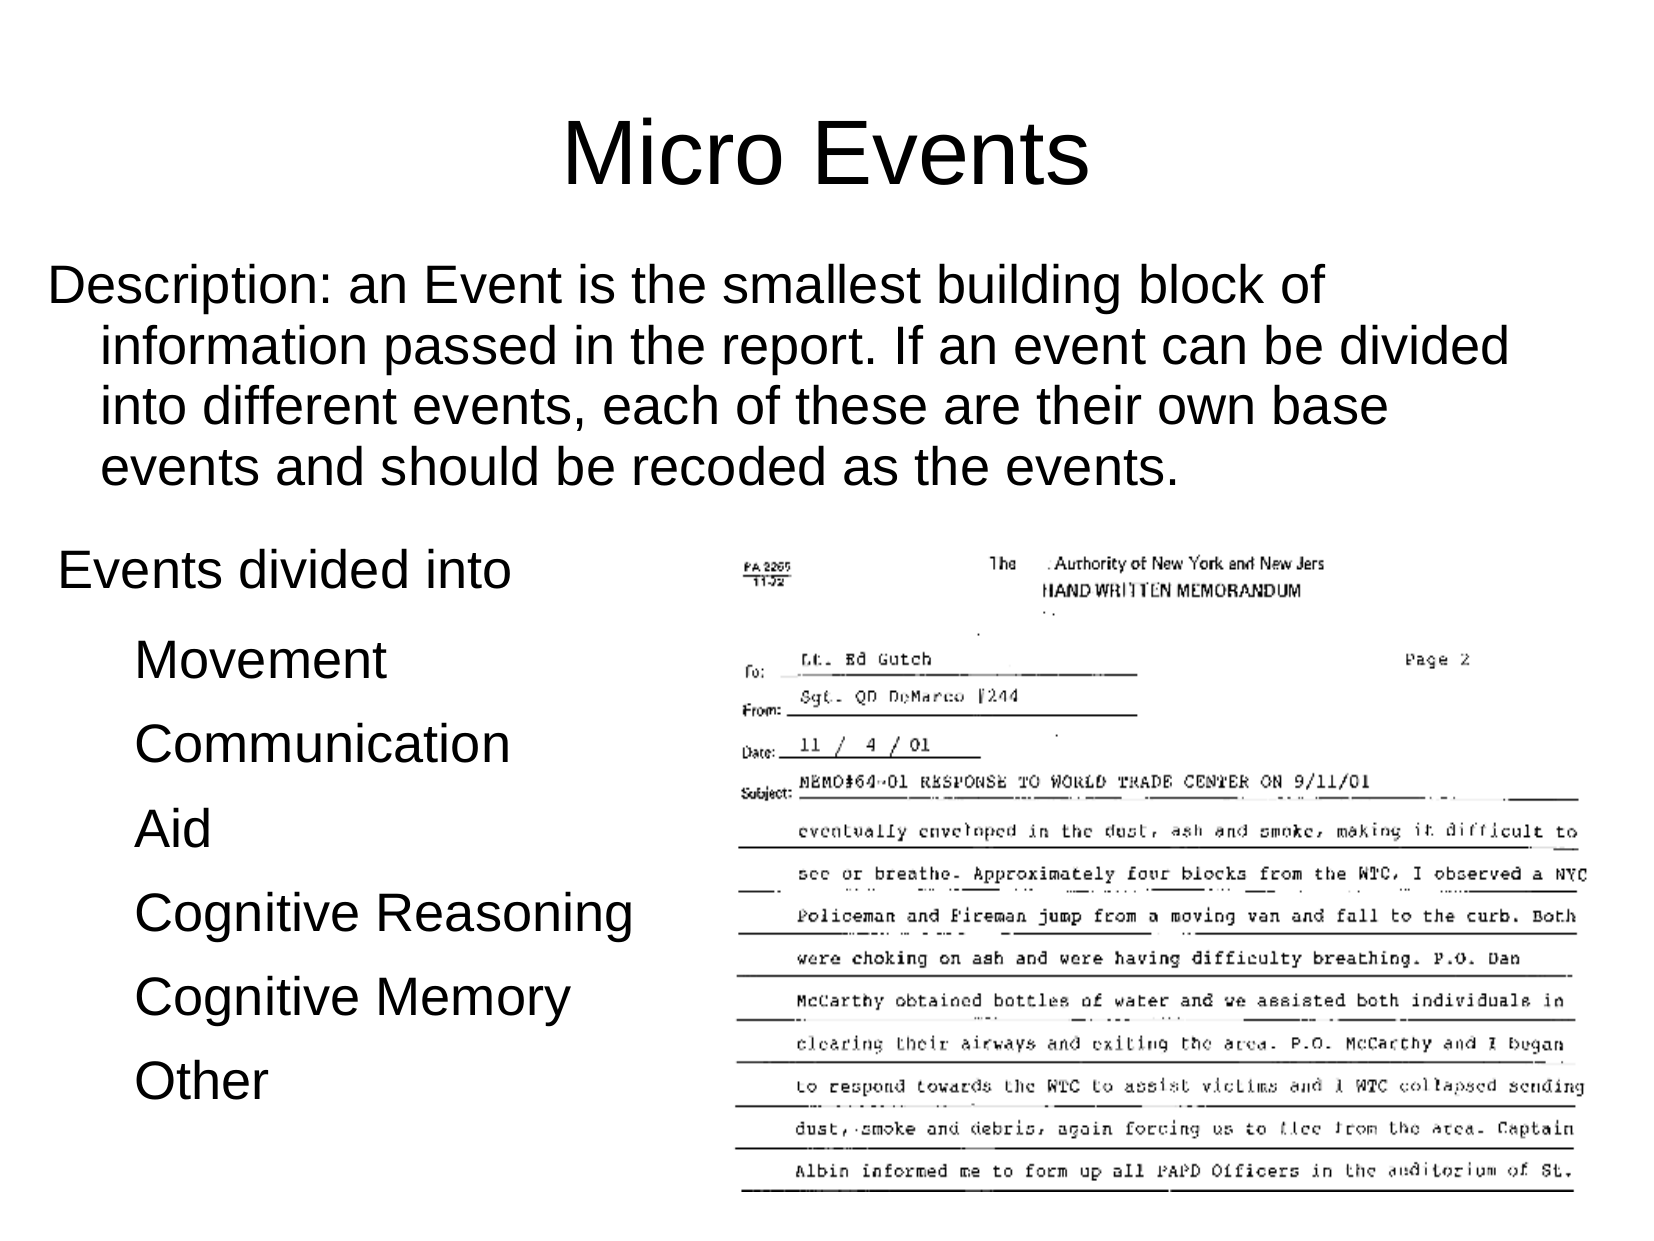

# Micro Events
Description: an Event is the smallest building block of information passed in the report. If an event can be divided into different events, each of these are their own base events and should be recoded as the events.
Events divided into
Movement
Communication
Aid
Cognitive Reasoning
Cognitive Memory
Other